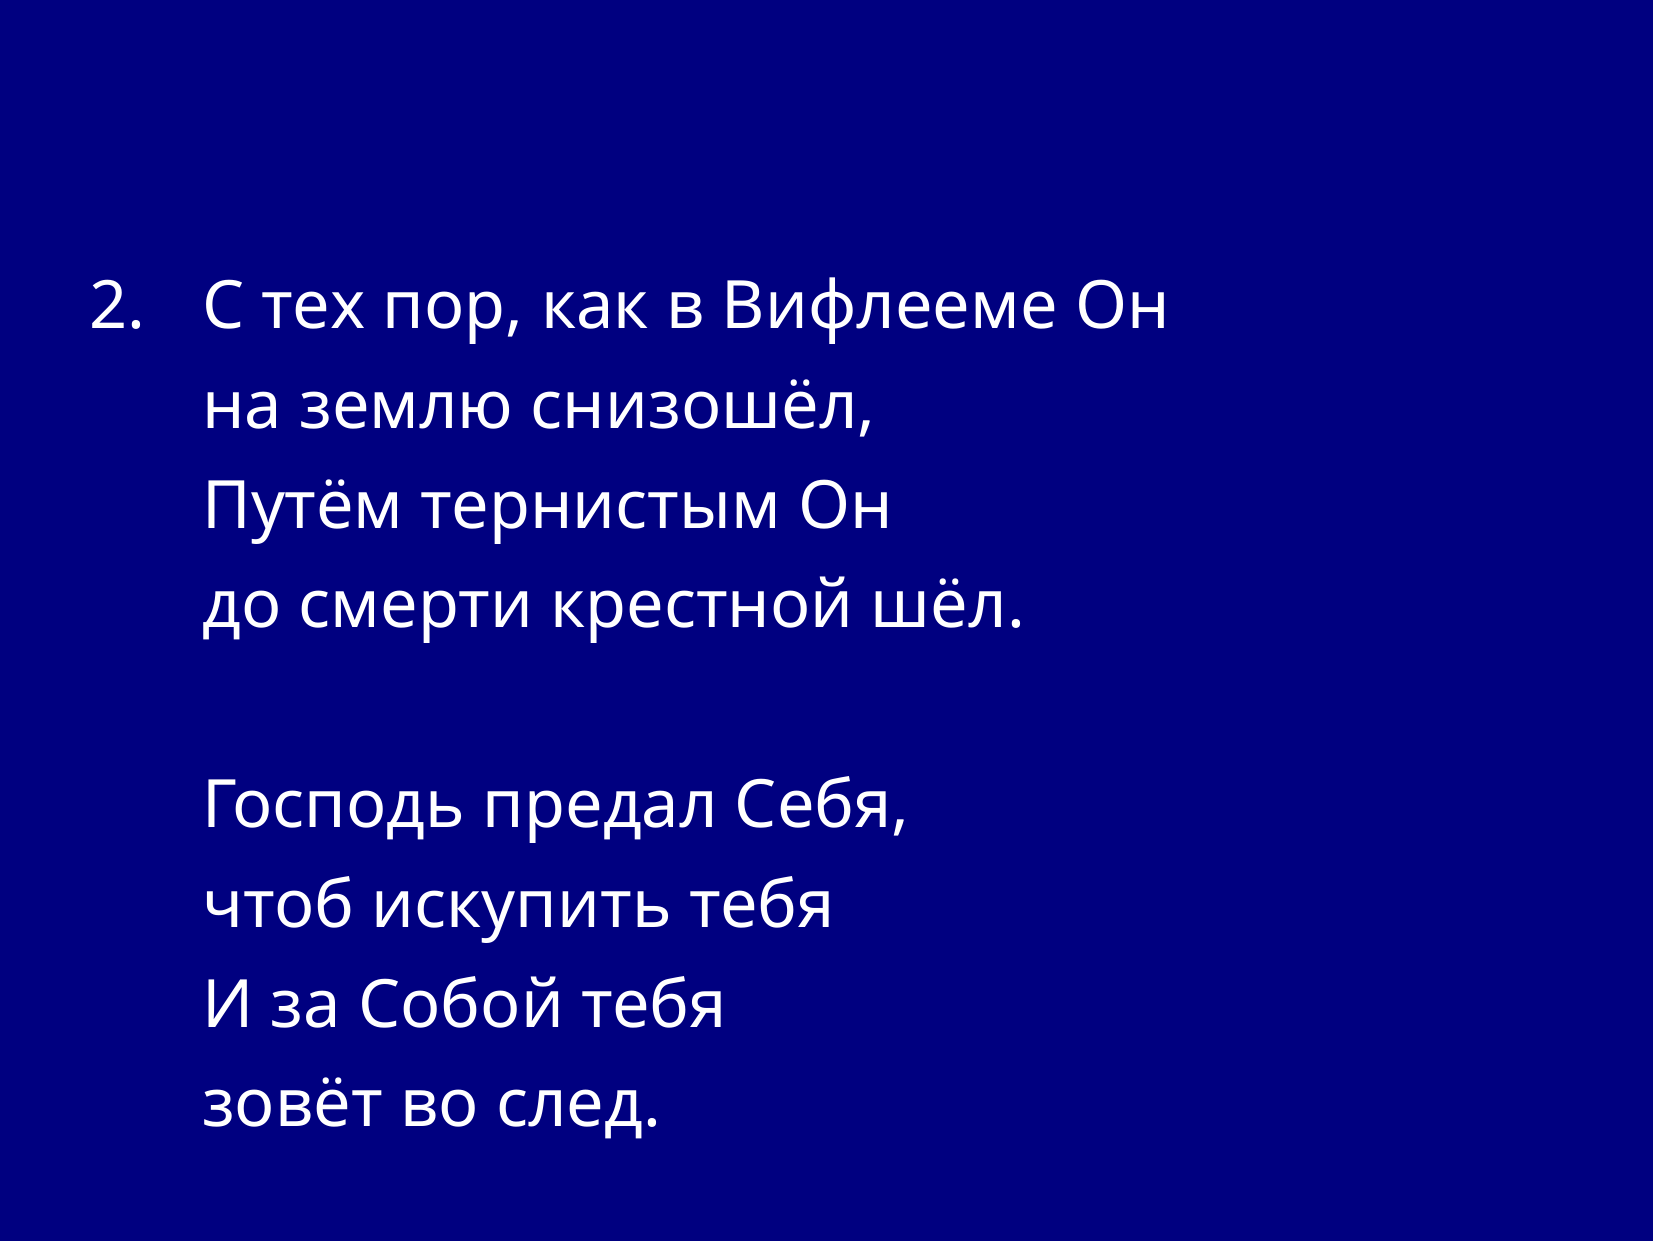

2.	С тех пор, как в Вифлееме Он
	на землю снизошёл,
	Путём тернистым Он
	до смерти крестной шёл.
	Господь предал Себя,
	чтоб искупить тебя
	И за Собой тебя
	зовёт во след.